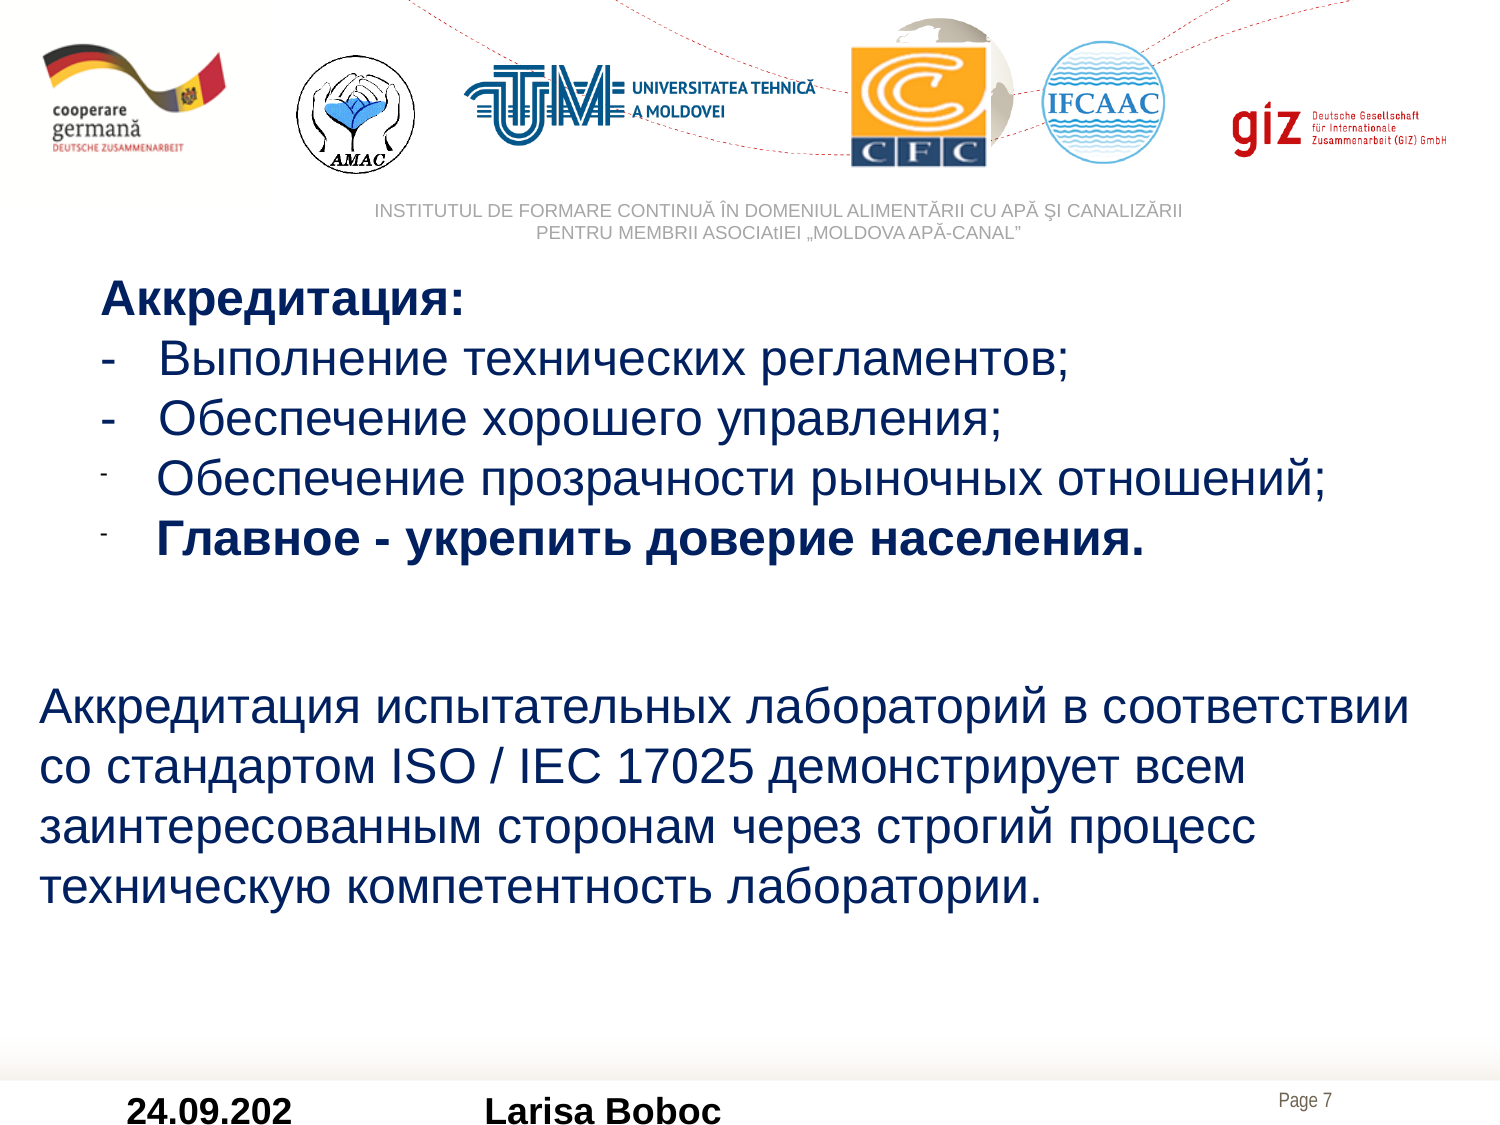

INSTITUTUL DE FORMARE CONTINUĂ ÎN DOMENIUL ALIMENTĂRII CU APĂ ŞI CANALIZĂRII
PENTRU MEMBRII ASOCIAtIEI „MOLDOVA APĂ-CANAL”
Аккредитация:
- Выполнение технических регламентов;
- Обеспечение хорошего управления;
Обеспечение прозрачности рыночных отношений;
Главное - укрепить доверие населения.
# Аккредитация испытательных лабораторий в соответствии со стандартом ISO / IEC 17025 демонстрирует всем заинтересованным сторонам через строгий процесс техническую компетентность лаборатории.
Larisa Boboc